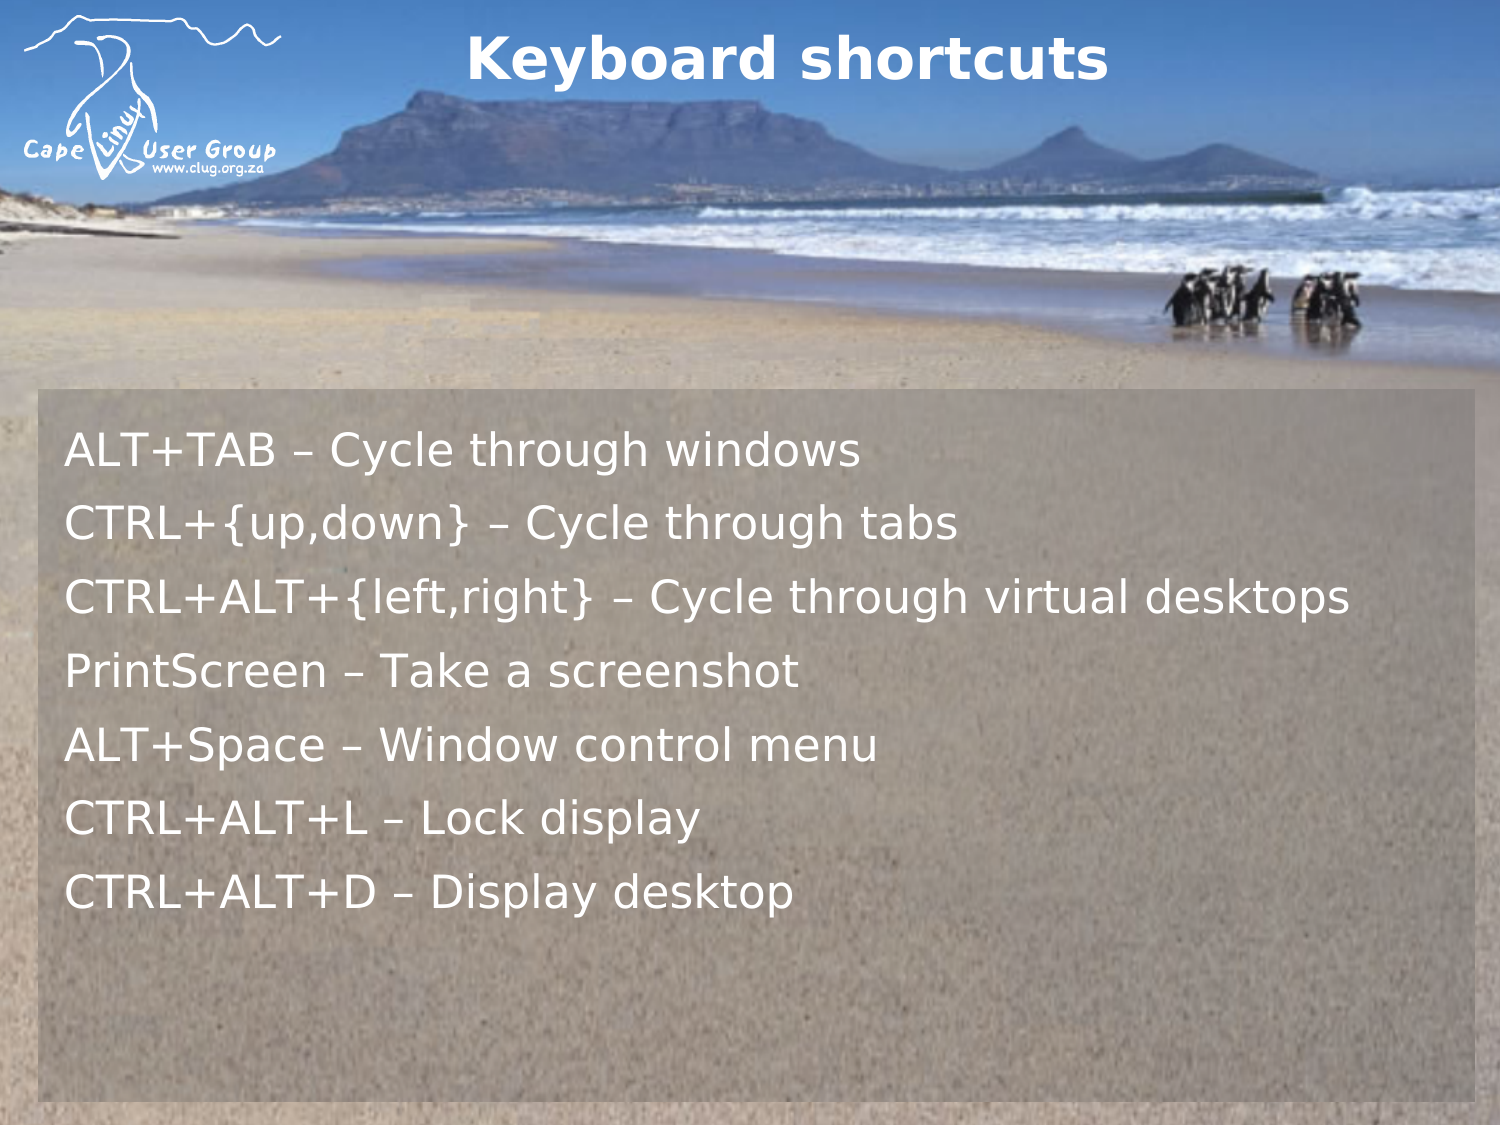

# Keyboard shortcuts
ALT+TAB – Cycle through windows
CTRL+{up,down} – Cycle through tabs
CTRL+ALT+{left,right} – Cycle through virtual desktops
PrintScreen – Take a screenshot
ALT+Space – Window control menu
CTRL+ALT+L – Lock display
CTRL+ALT+D – Display desktop